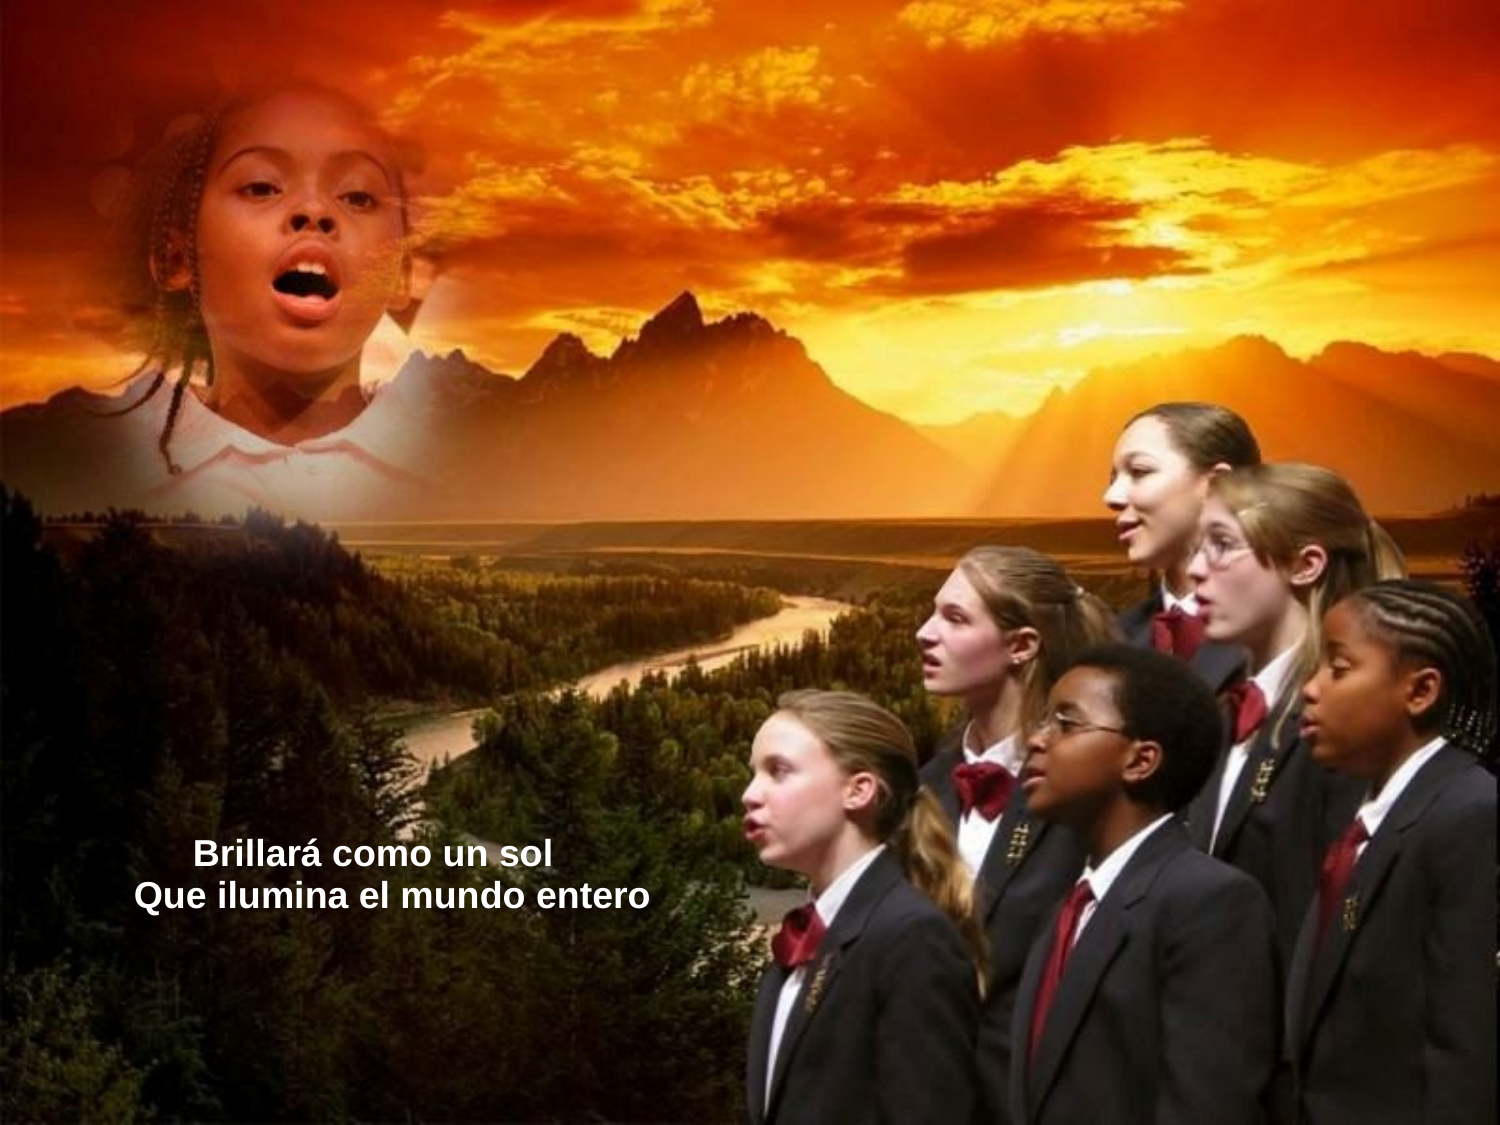

#
 Brillará como un sol
Que ilumina el mundo entero